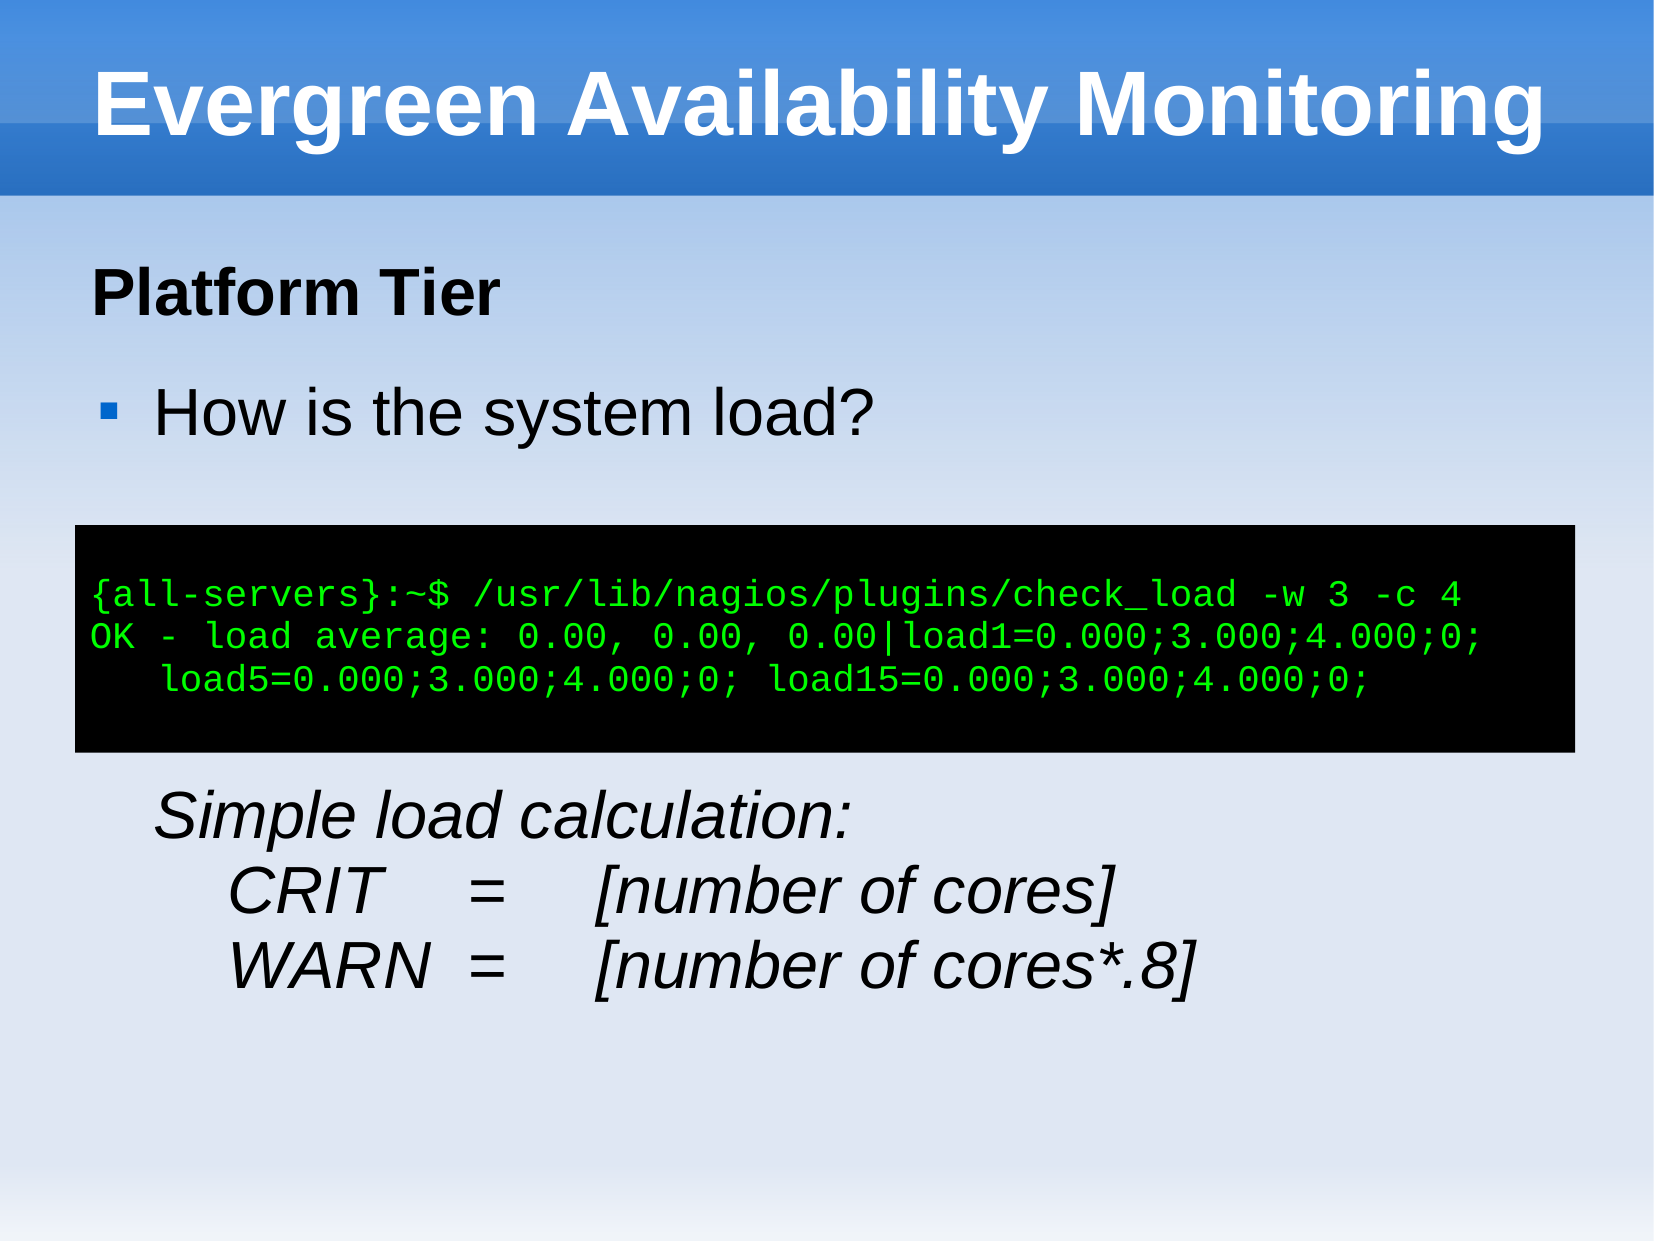

# Evergreen Availability Monitoring
Platform Tier
How is the system load?
Simple load calculation:
	CRIT	 = 	[number of cores]
	WARN	 =		[number of cores*.8]
{all-servers}:~$ /usr/lib/nagios/plugins/check_load -w 3 -c 4
OK - load average: 0.00, 0.00, 0.00|load1=0.000;3.000;4.000;0;
 load5=0.000;3.000;4.000;0; load15=0.000;3.000;4.000;0;